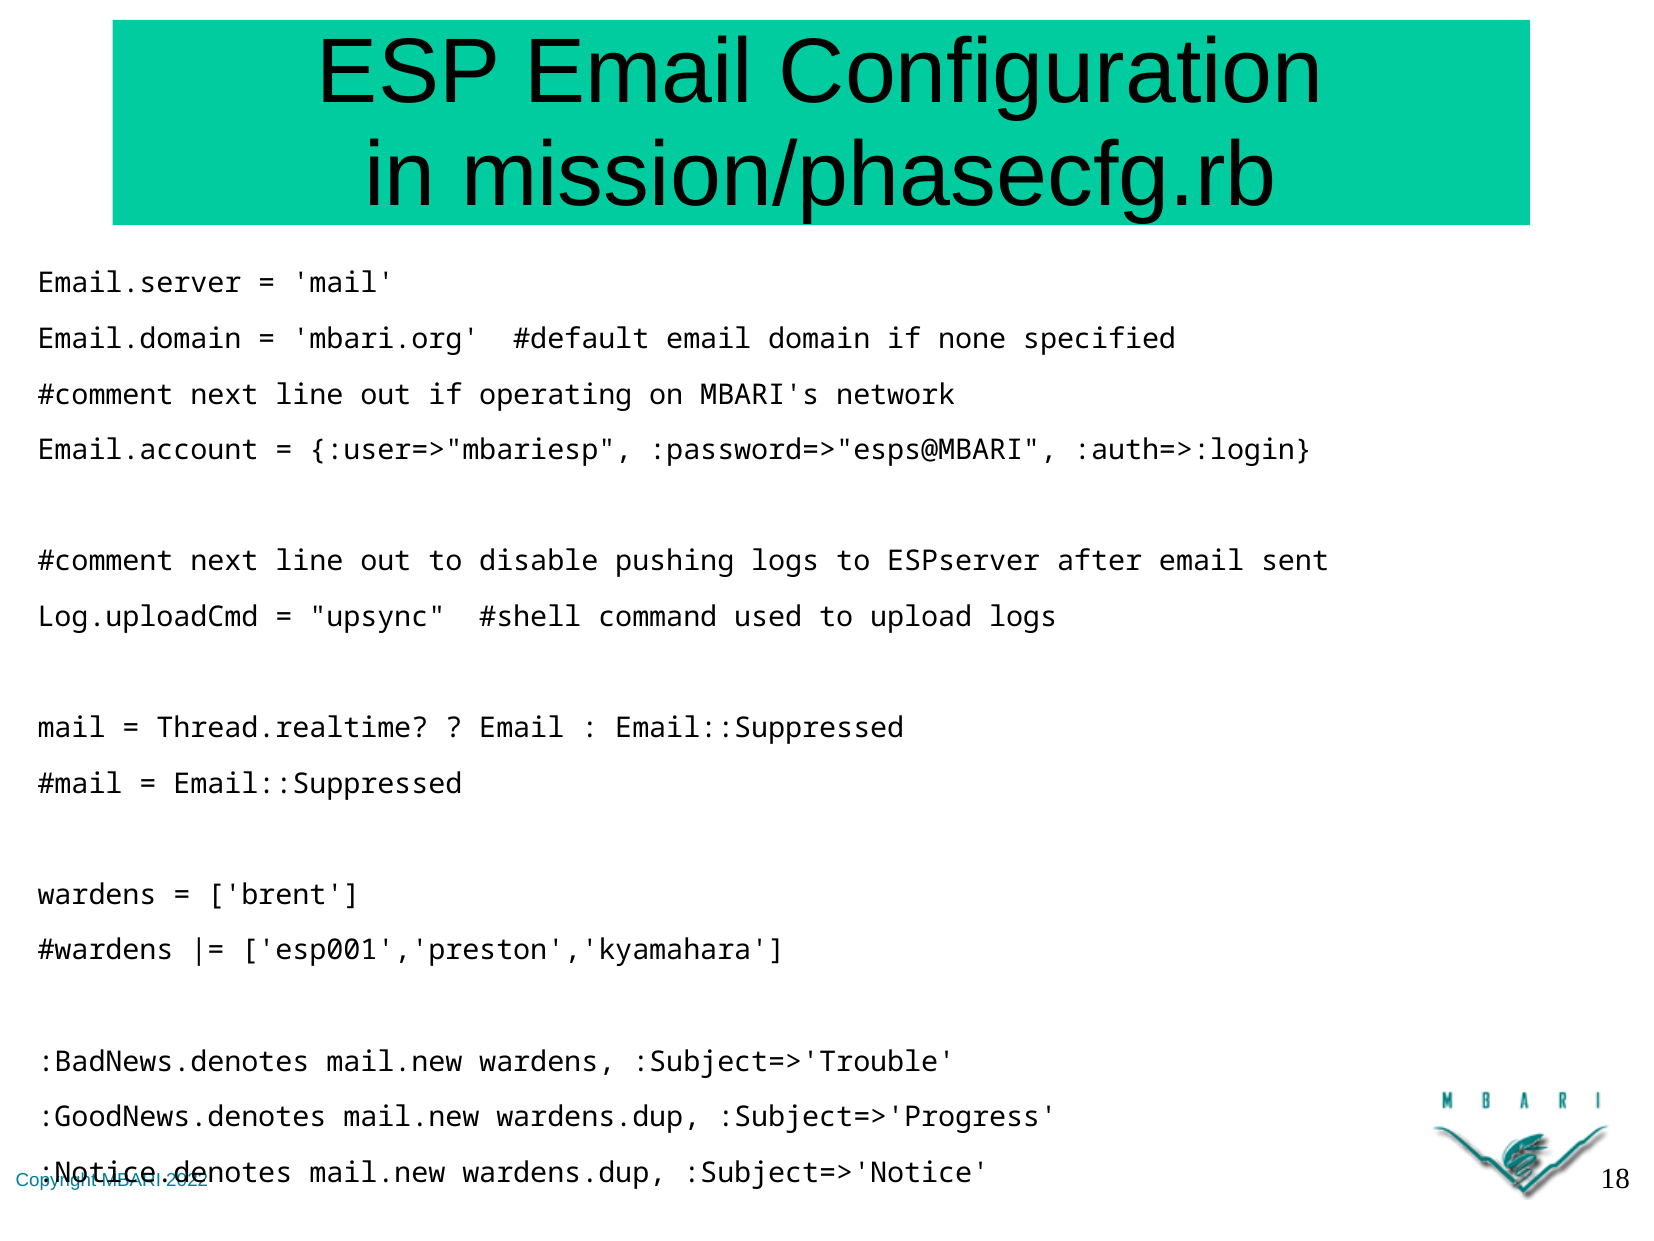

# ESP Email Configuration in mission/phasecfg.rb
Email.server = 'mail'
Email.domain = 'mbari.org' #default email domain if none specified
#comment next line out if operating on MBARI's network
Email.account = {:user=>"mbariesp", :password=>"esps@MBARI", :auth=>:login}
#comment next line out to disable pushing logs to ESPserver after email sent
Log.uploadCmd = "upsync" #shell command used to upload logs
mail = Thread.realtime? ? Email : Email::Suppressed
#mail = Email::Suppressed
wardens = ['brent']
#wardens |= ['esp001','preston','kyamahara']
:BadNews.denotes mail.new wardens, :Subject=>'Trouble'
:GoodNews.denotes mail.new wardens.dup, :Subject=>'Progress'
:Notice.denotes mail.new wardens.dup, :Subject=>'Notice'